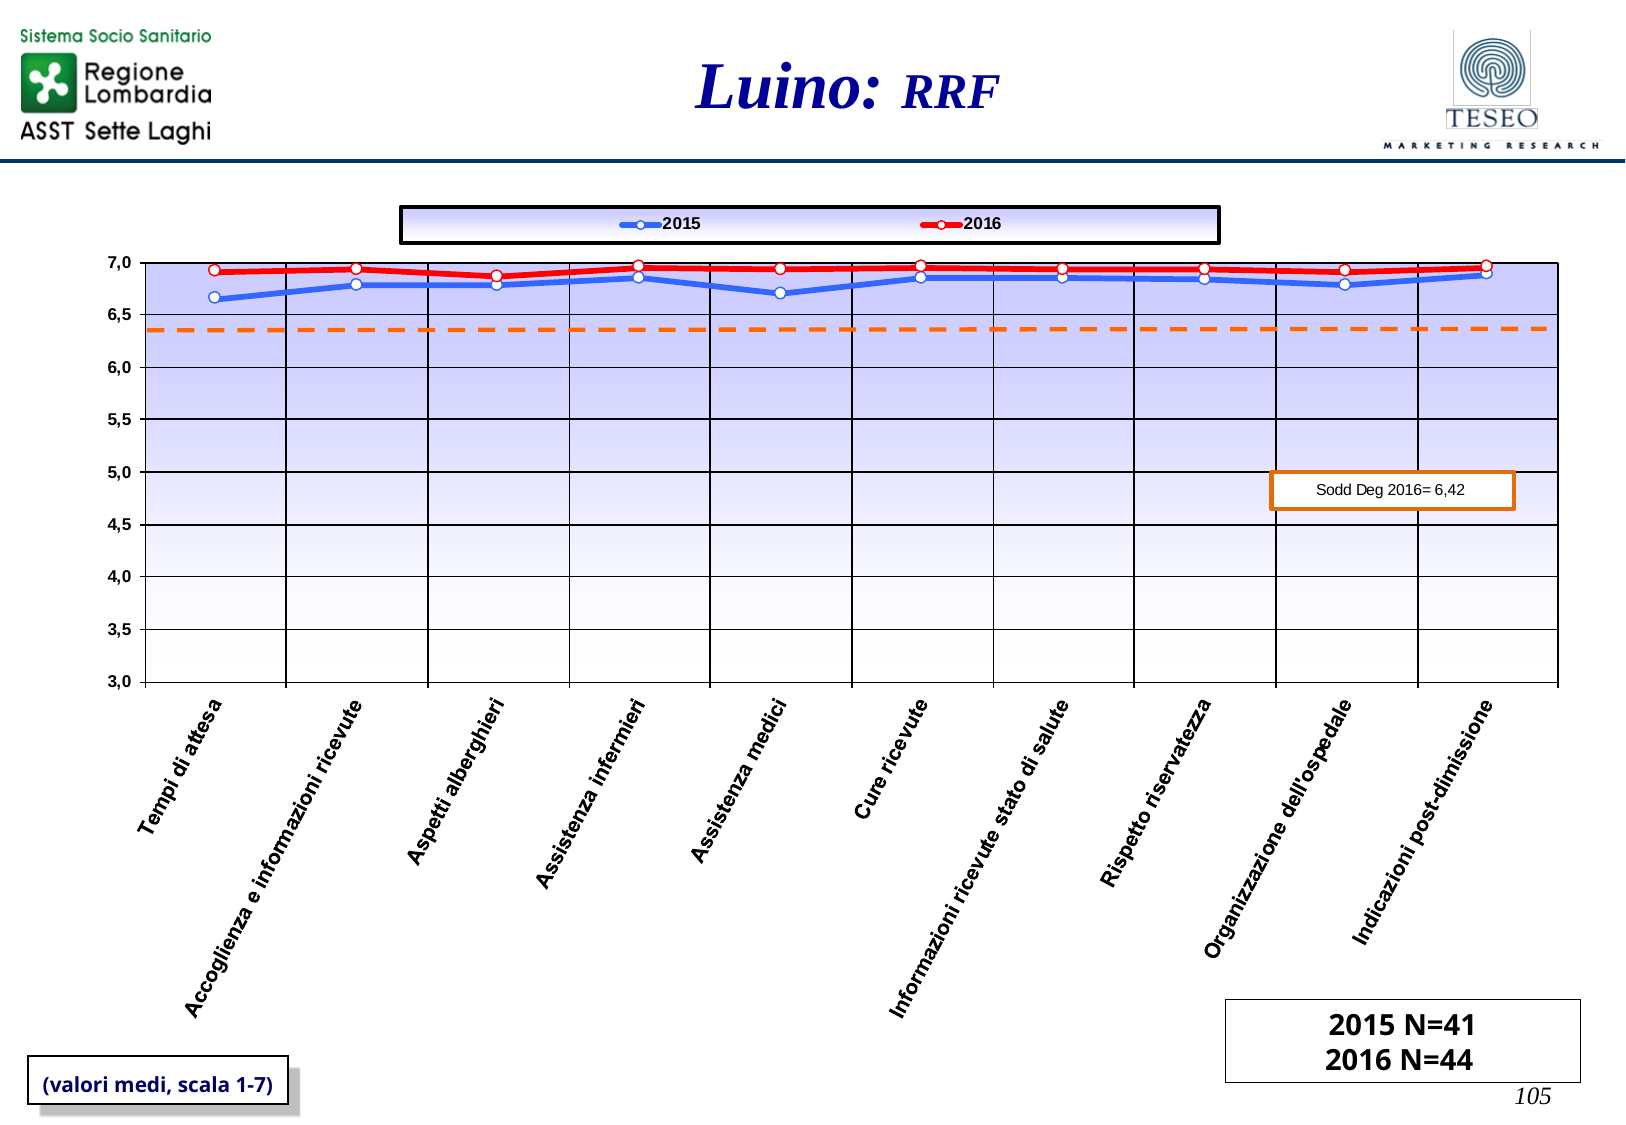

Luino: RRF
2015 N=41
2016 N=44
(valori medi, scala 1-7)